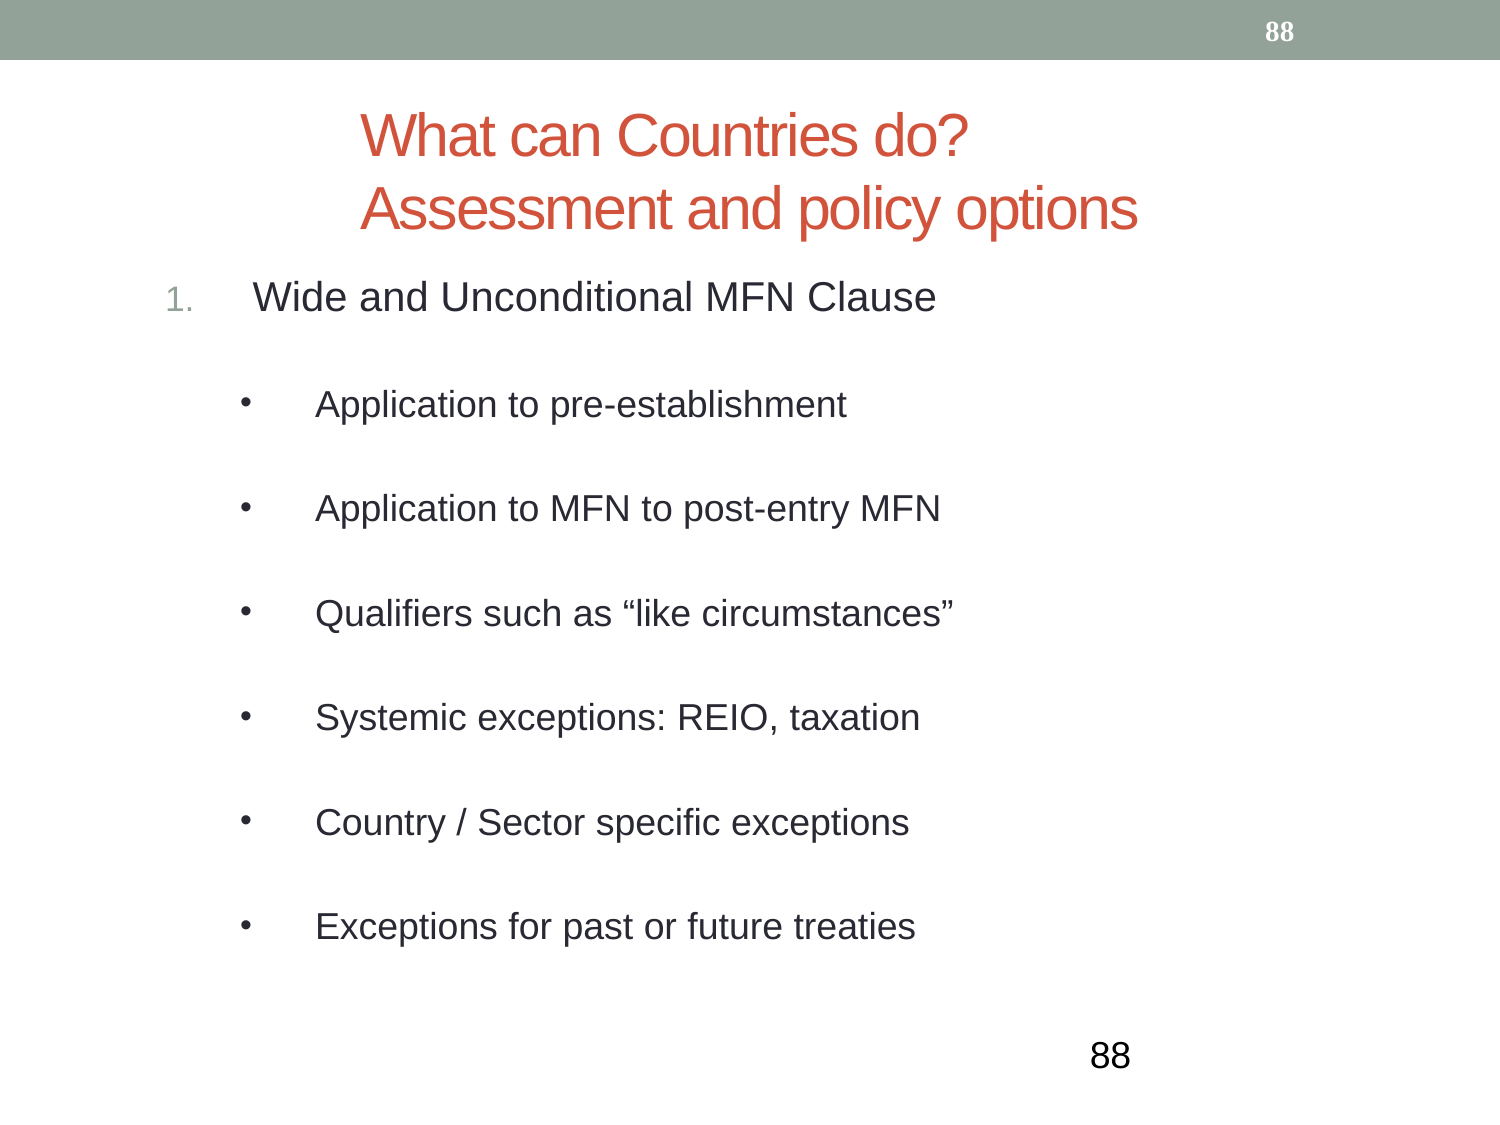

# What can Countries do? Assessment and policy options
Wide and Unconditional MFN Clause
Application to pre-establishment
Application to MFN to post-entry MFN
Qualifiers such as “like circumstances”
Systemic exceptions: REIO, taxation
Country / Sector specific exceptions
Exceptions for past or future treaties